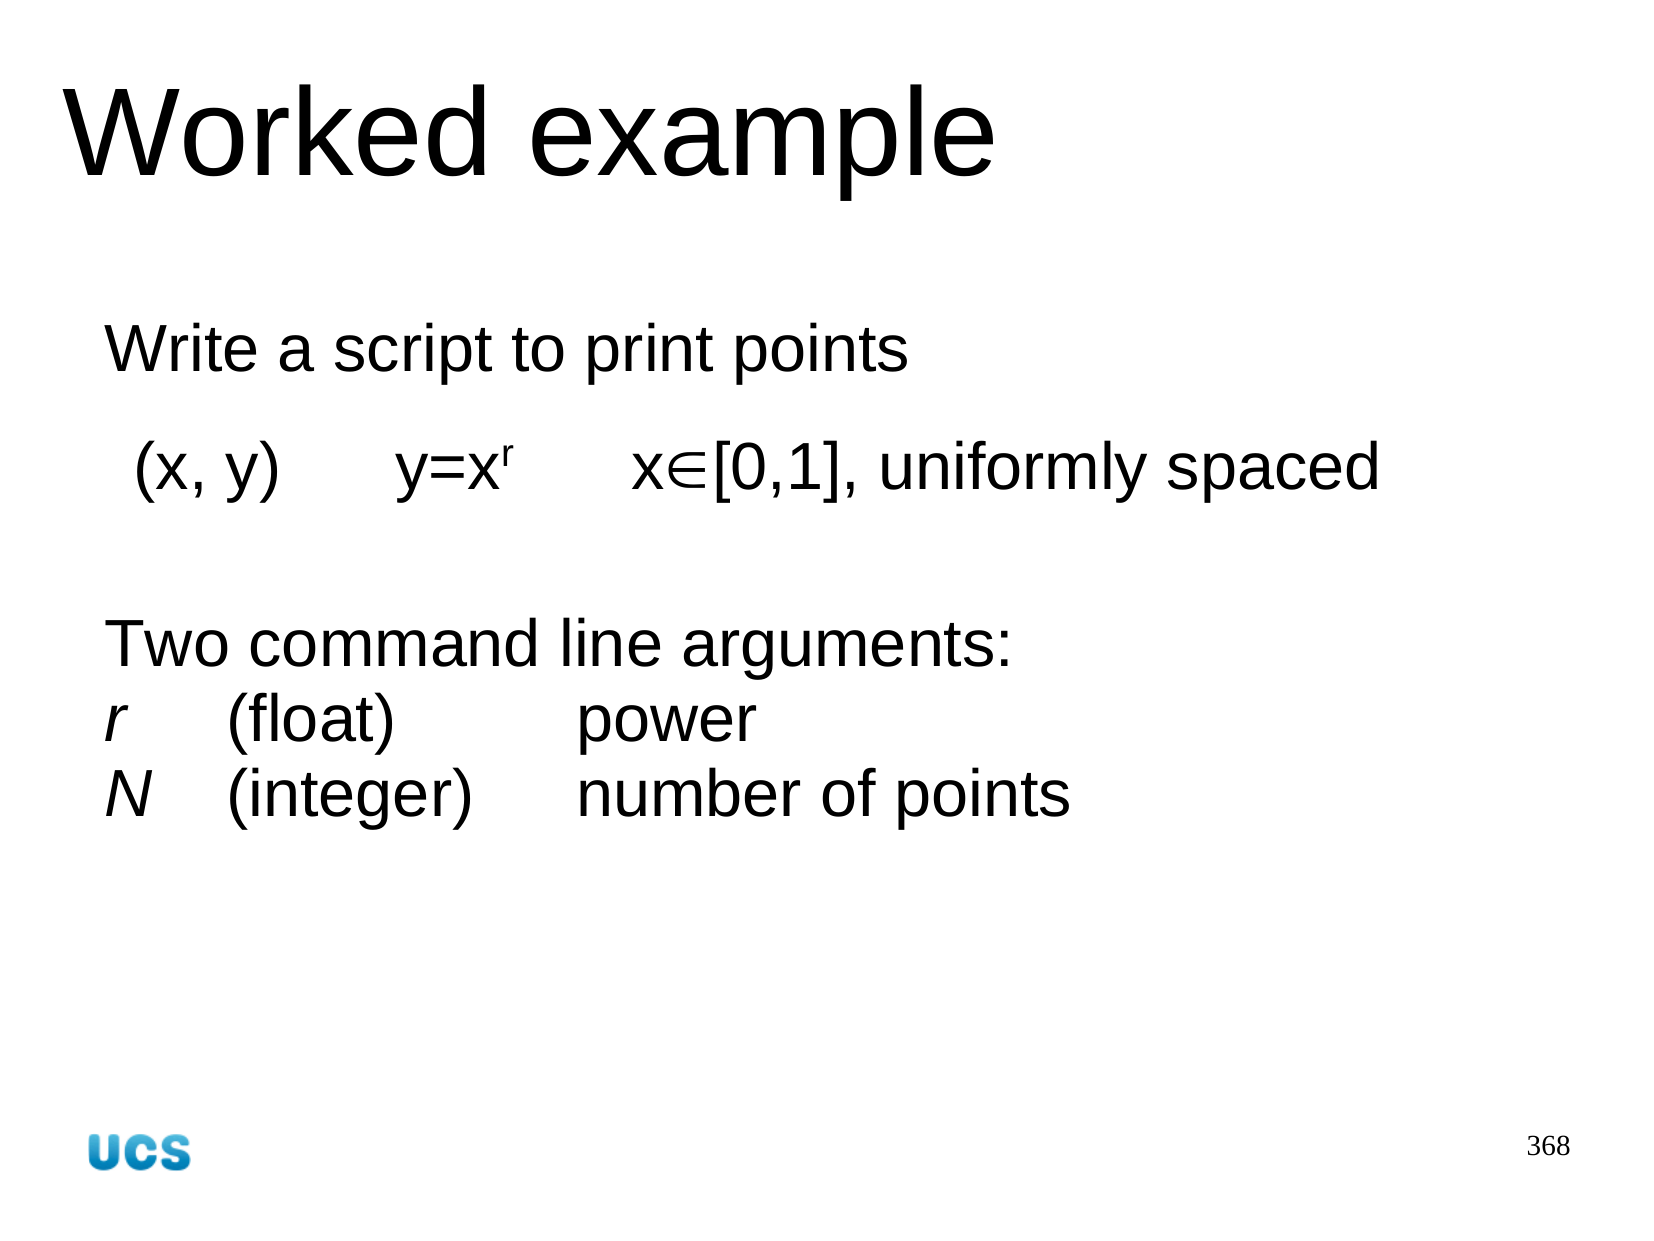

Worked example
Write a script to print points
(x, y)
y=xr
x∈[0,1], uniformly spaced
Two command line arguments:
r	(float)	power
N	(integer)	number of points
368